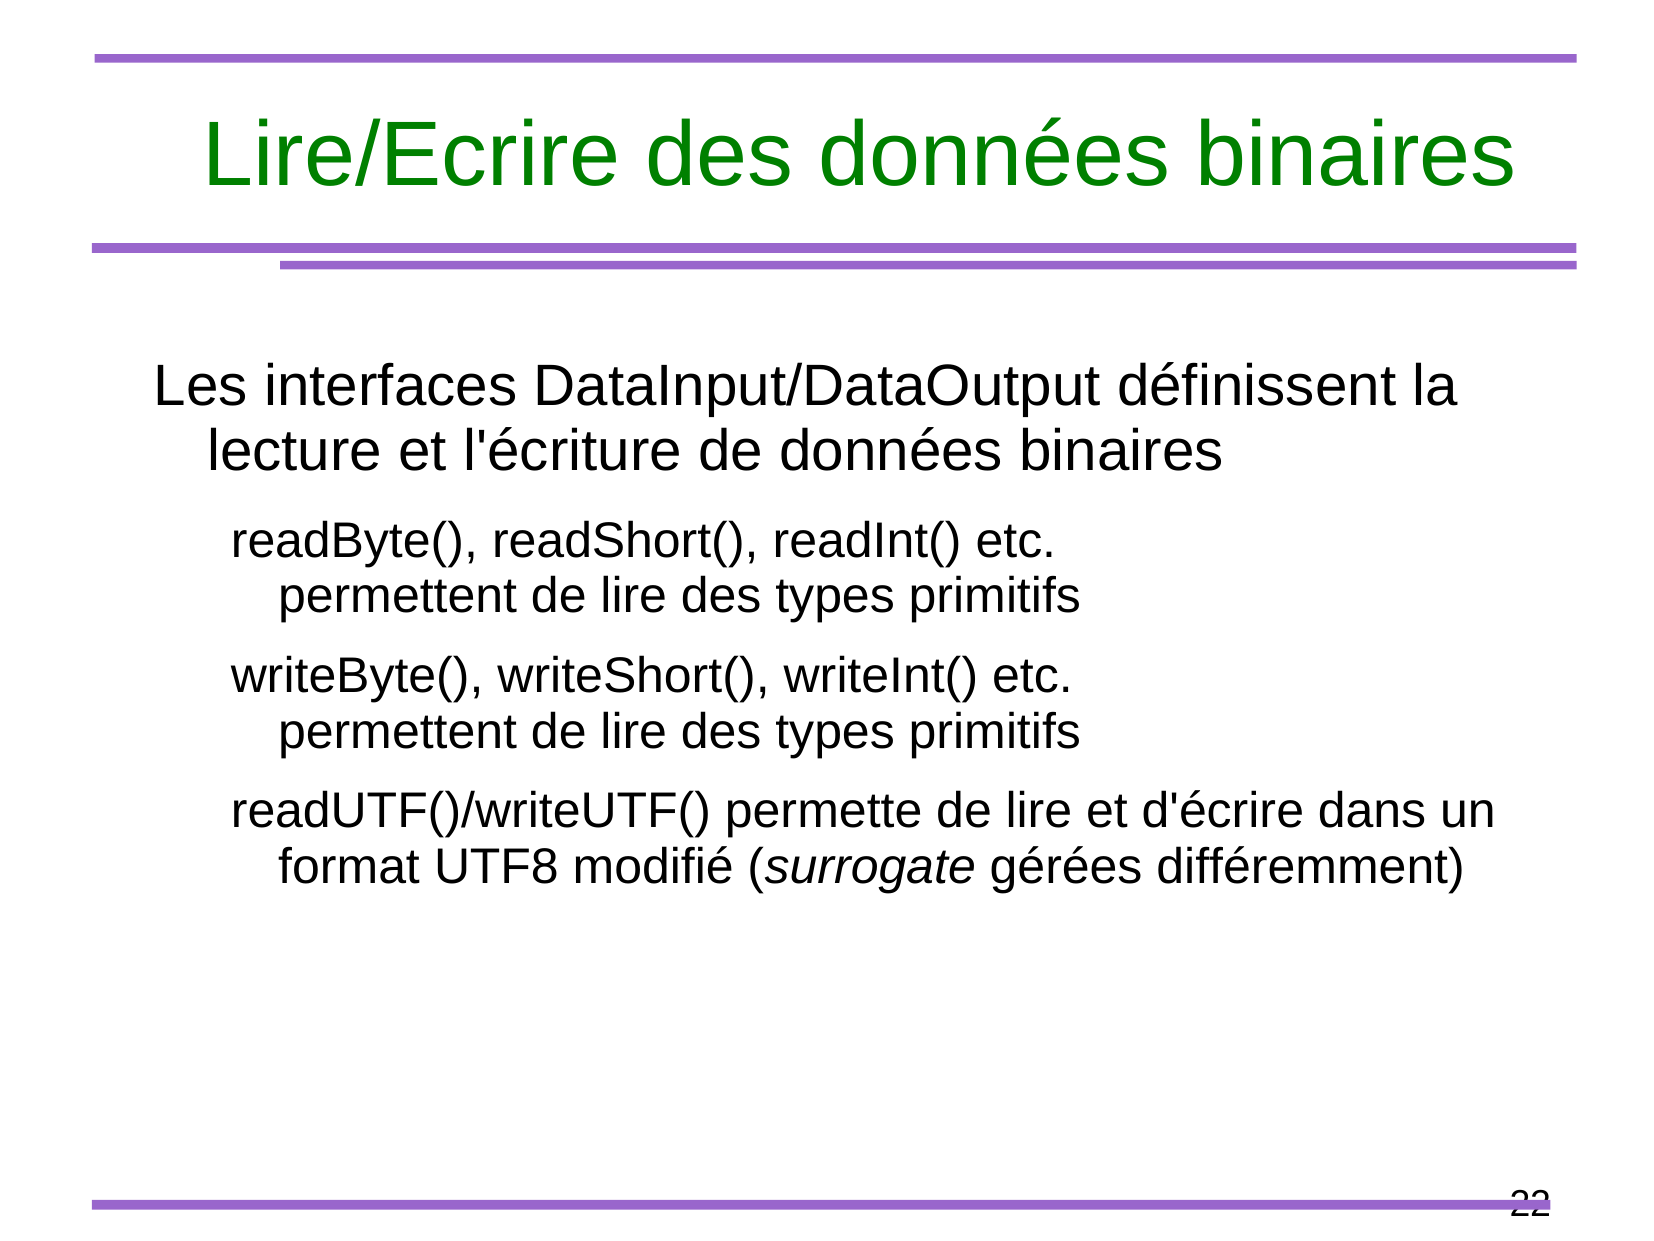

# Lire/Ecrire des données binaires
Les interfaces DataInput/DataOutput définissent la lecture et l'écriture de données binaires
readByte(), readShort(), readInt() etc.
permettent de lire des types primitifs
writeByte(), writeShort(), writeInt() etc.
permettent de lire des types primitifs
readUTF()/writeUTF() permette de lire et d'écrire dans un format UTF8 modifié (surrogate gérées différemment)